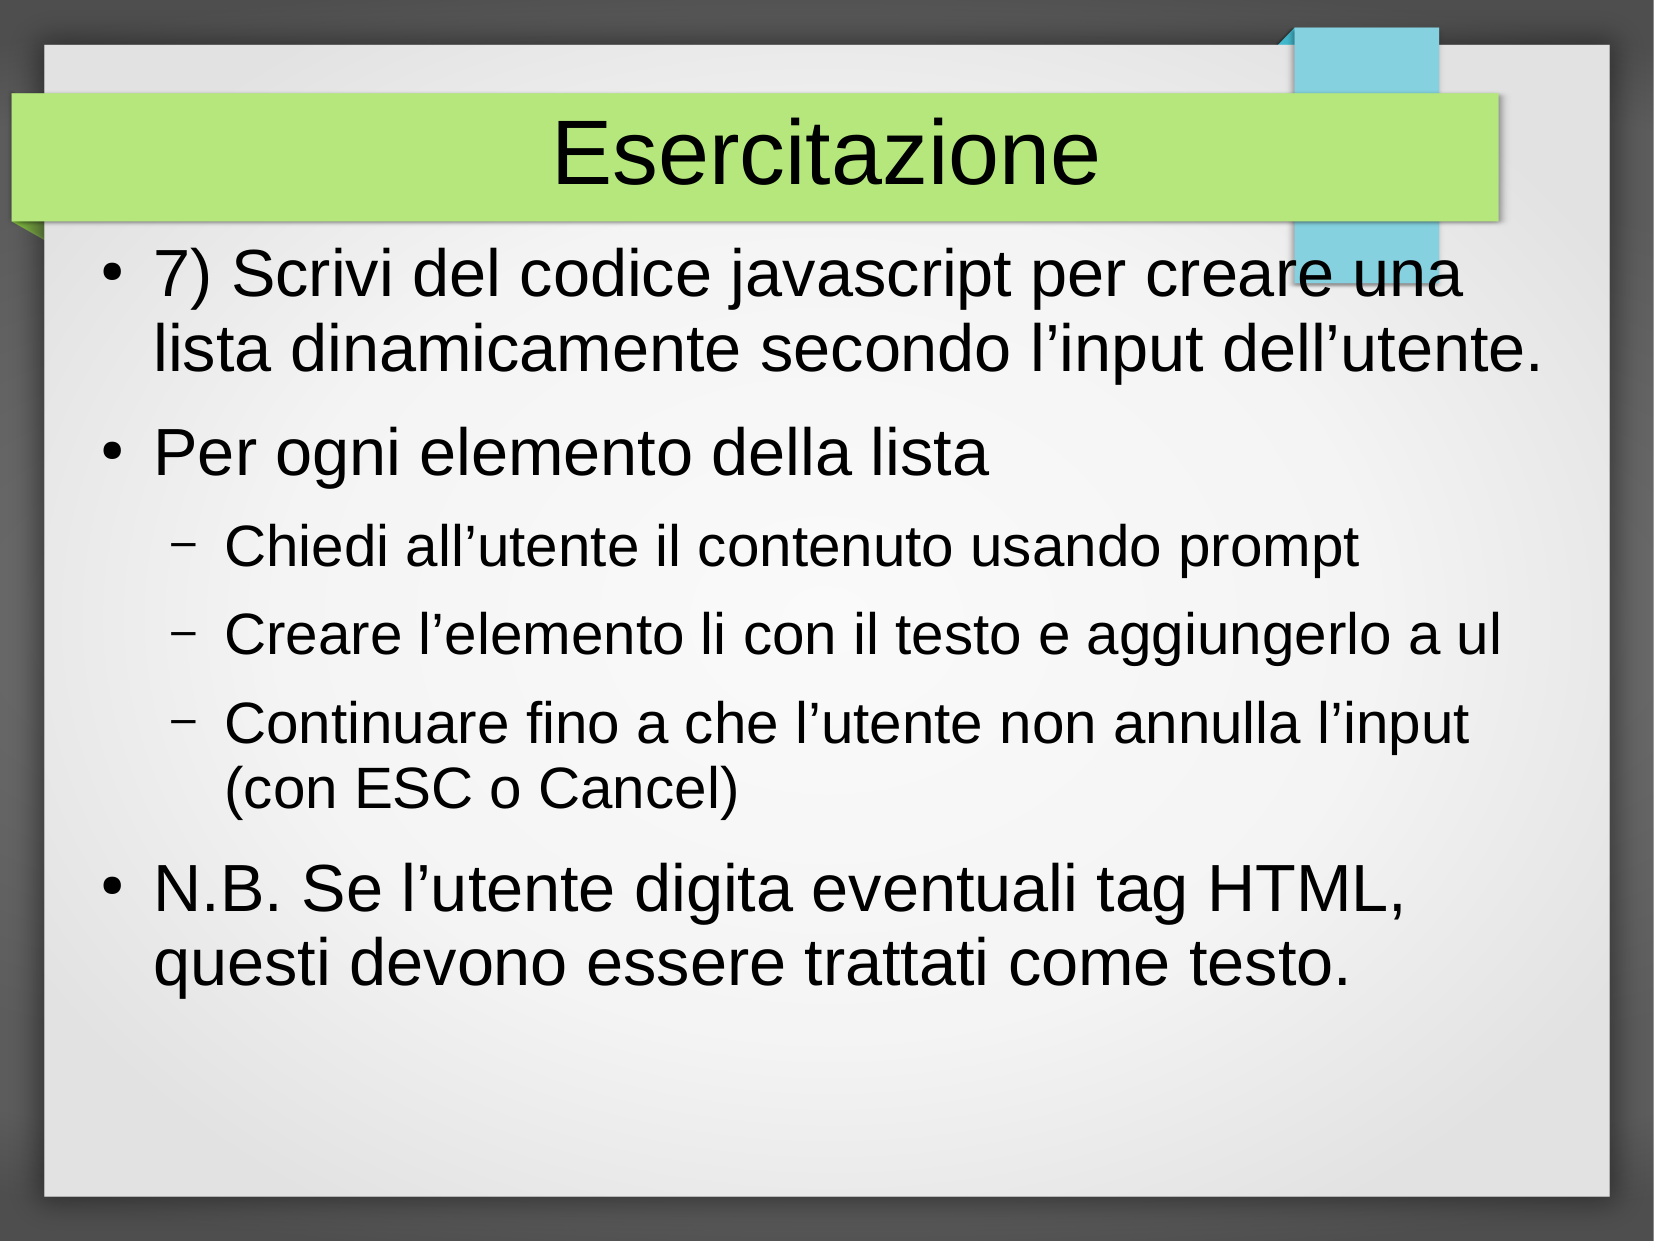

# Esercitazione
7) Scrivi del codice javascript per creare una lista dinamicamente secondo l’input dell’utente.
Per ogni elemento della lista
Chiedi all’utente il contenuto usando prompt
Creare l’elemento li con il testo e aggiungerlo a ul
Continuare fino a che l’utente non annulla l’input (con ESC o Cancel)
N.B. Se l’utente digita eventuali tag HTML, questi devono essere trattati come testo.